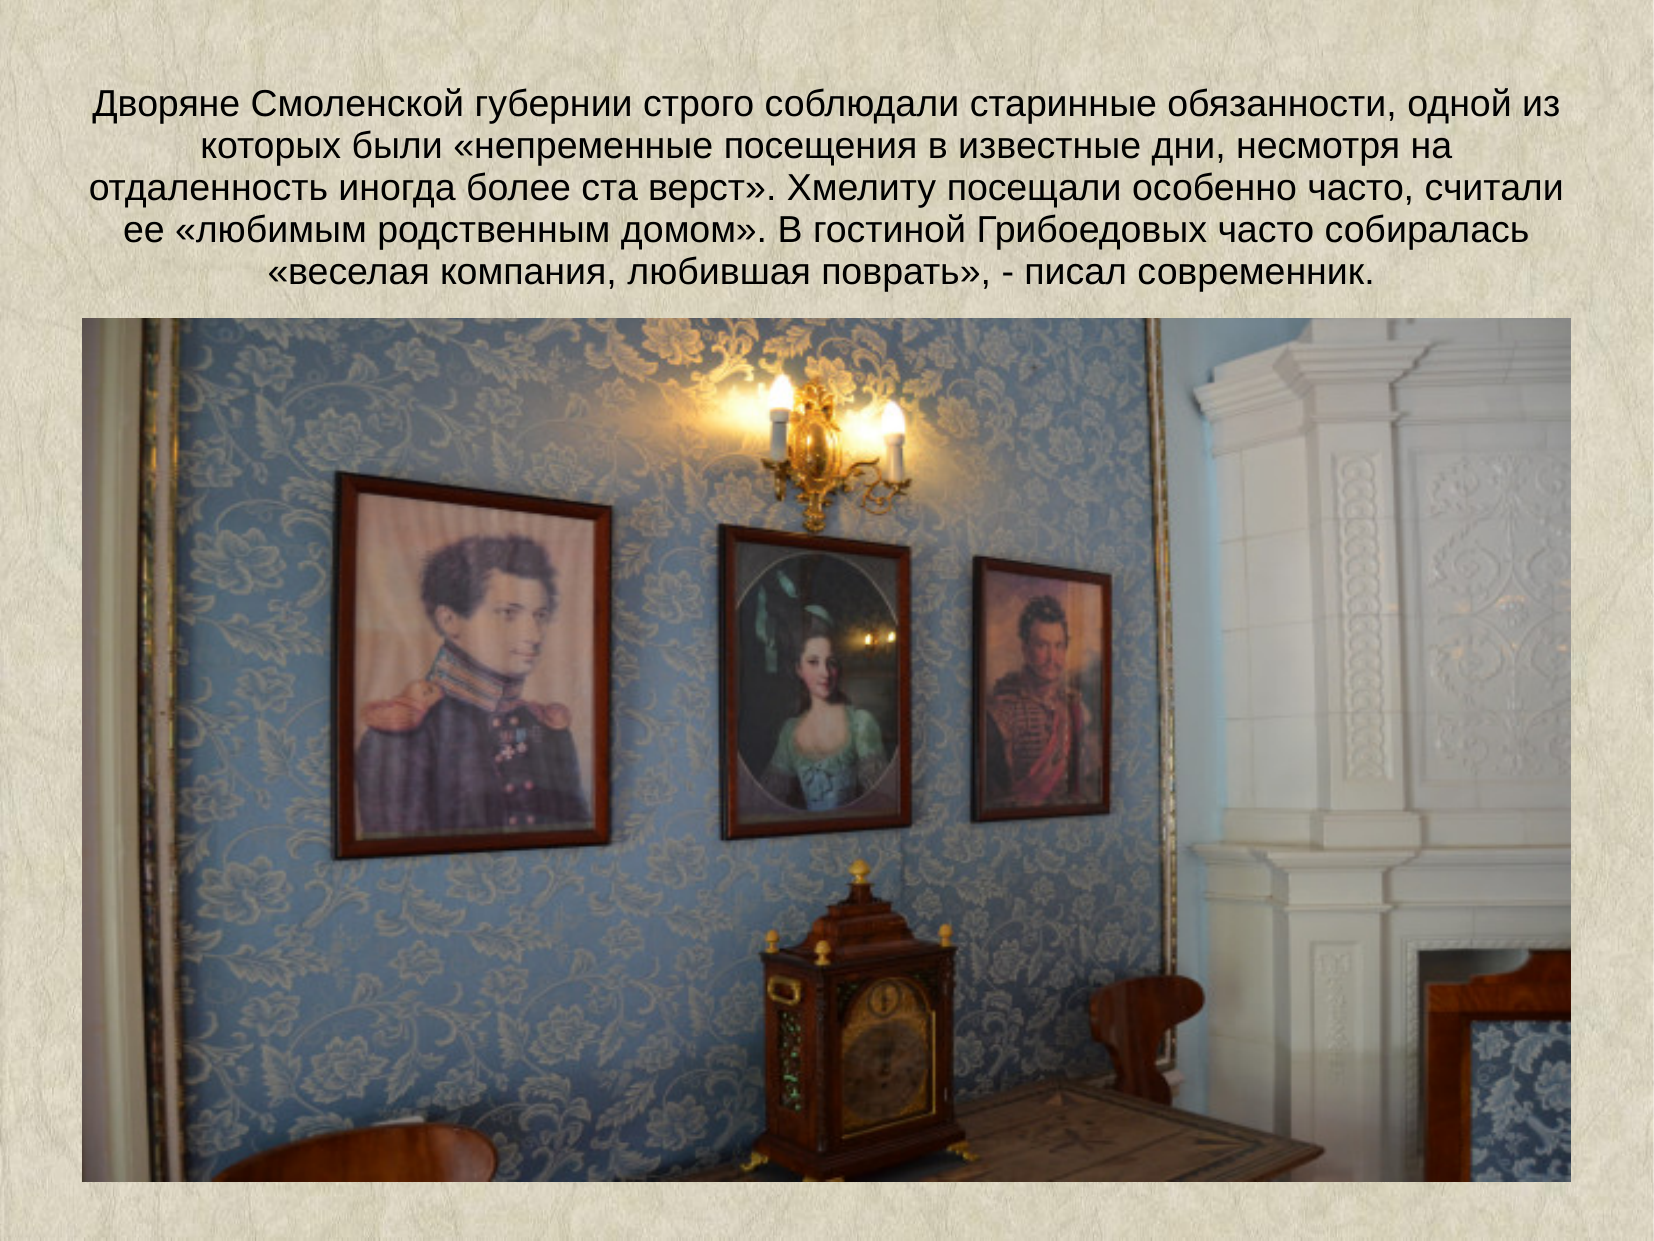

# Дворяне Смоленской губернии строго соблюдали старинные обязанности, одной из которых были «непременные посещения в известные дни, несмотря на отдаленность иногда более ста верст». Хмелиту посещали особенно часто, считали ее «любимым родственным домом». В гостиной Грибоедовых часто собиралась «веселая компания, любившая поврать», - писал современник.